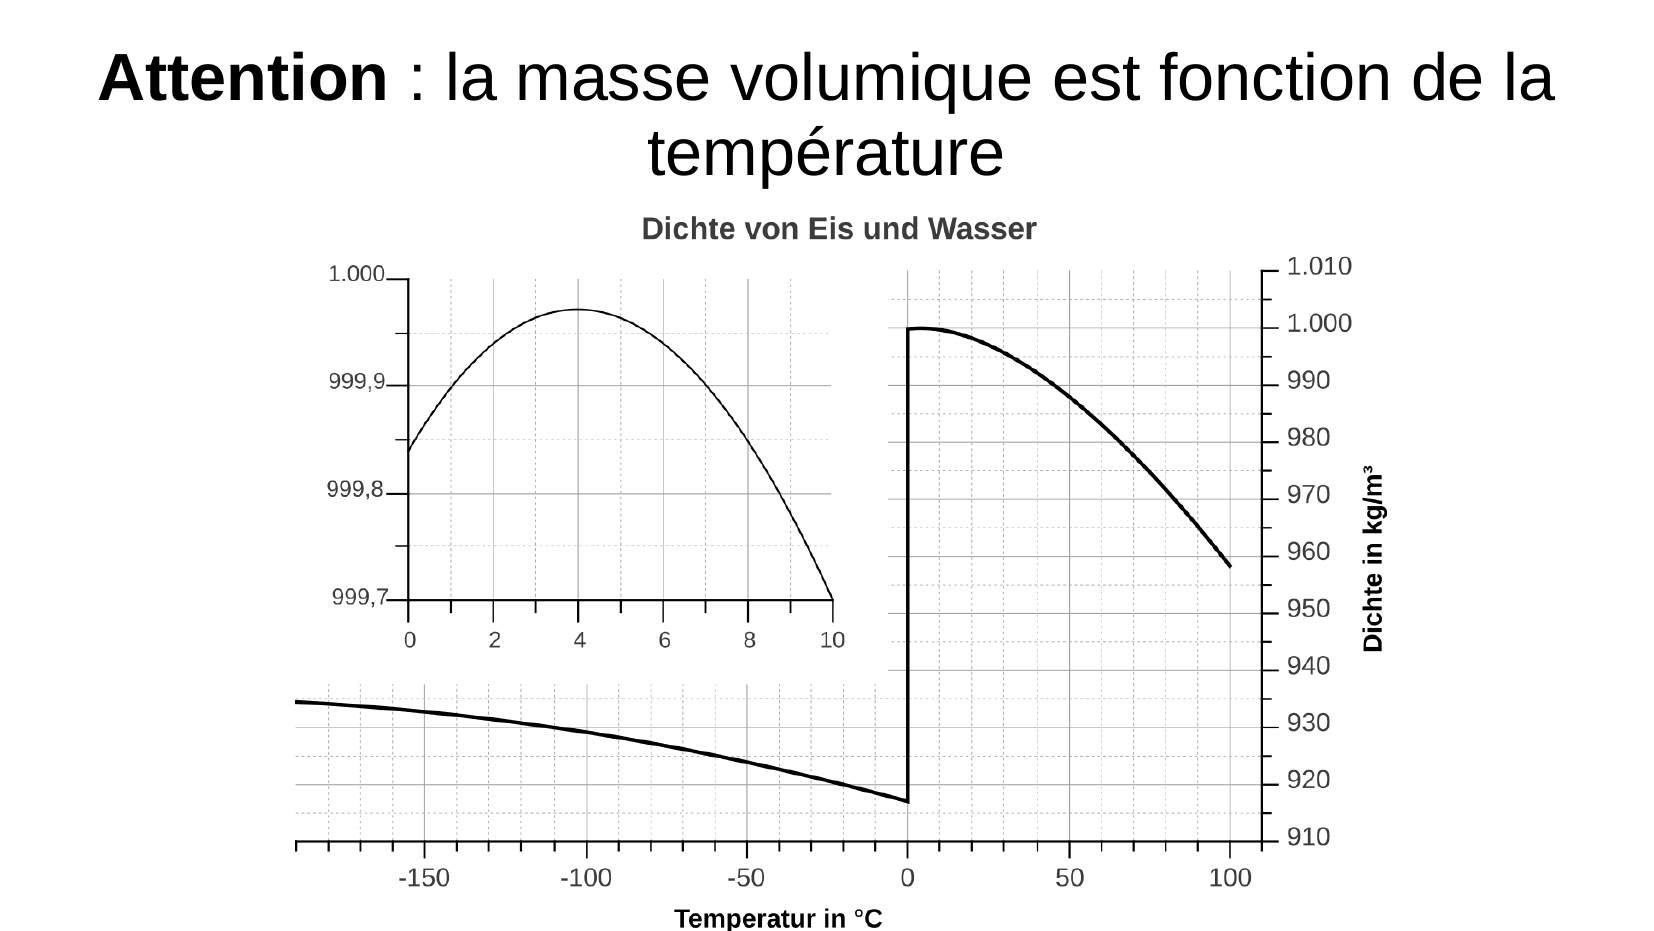

# Attention : la masse volumique est fonction de la température